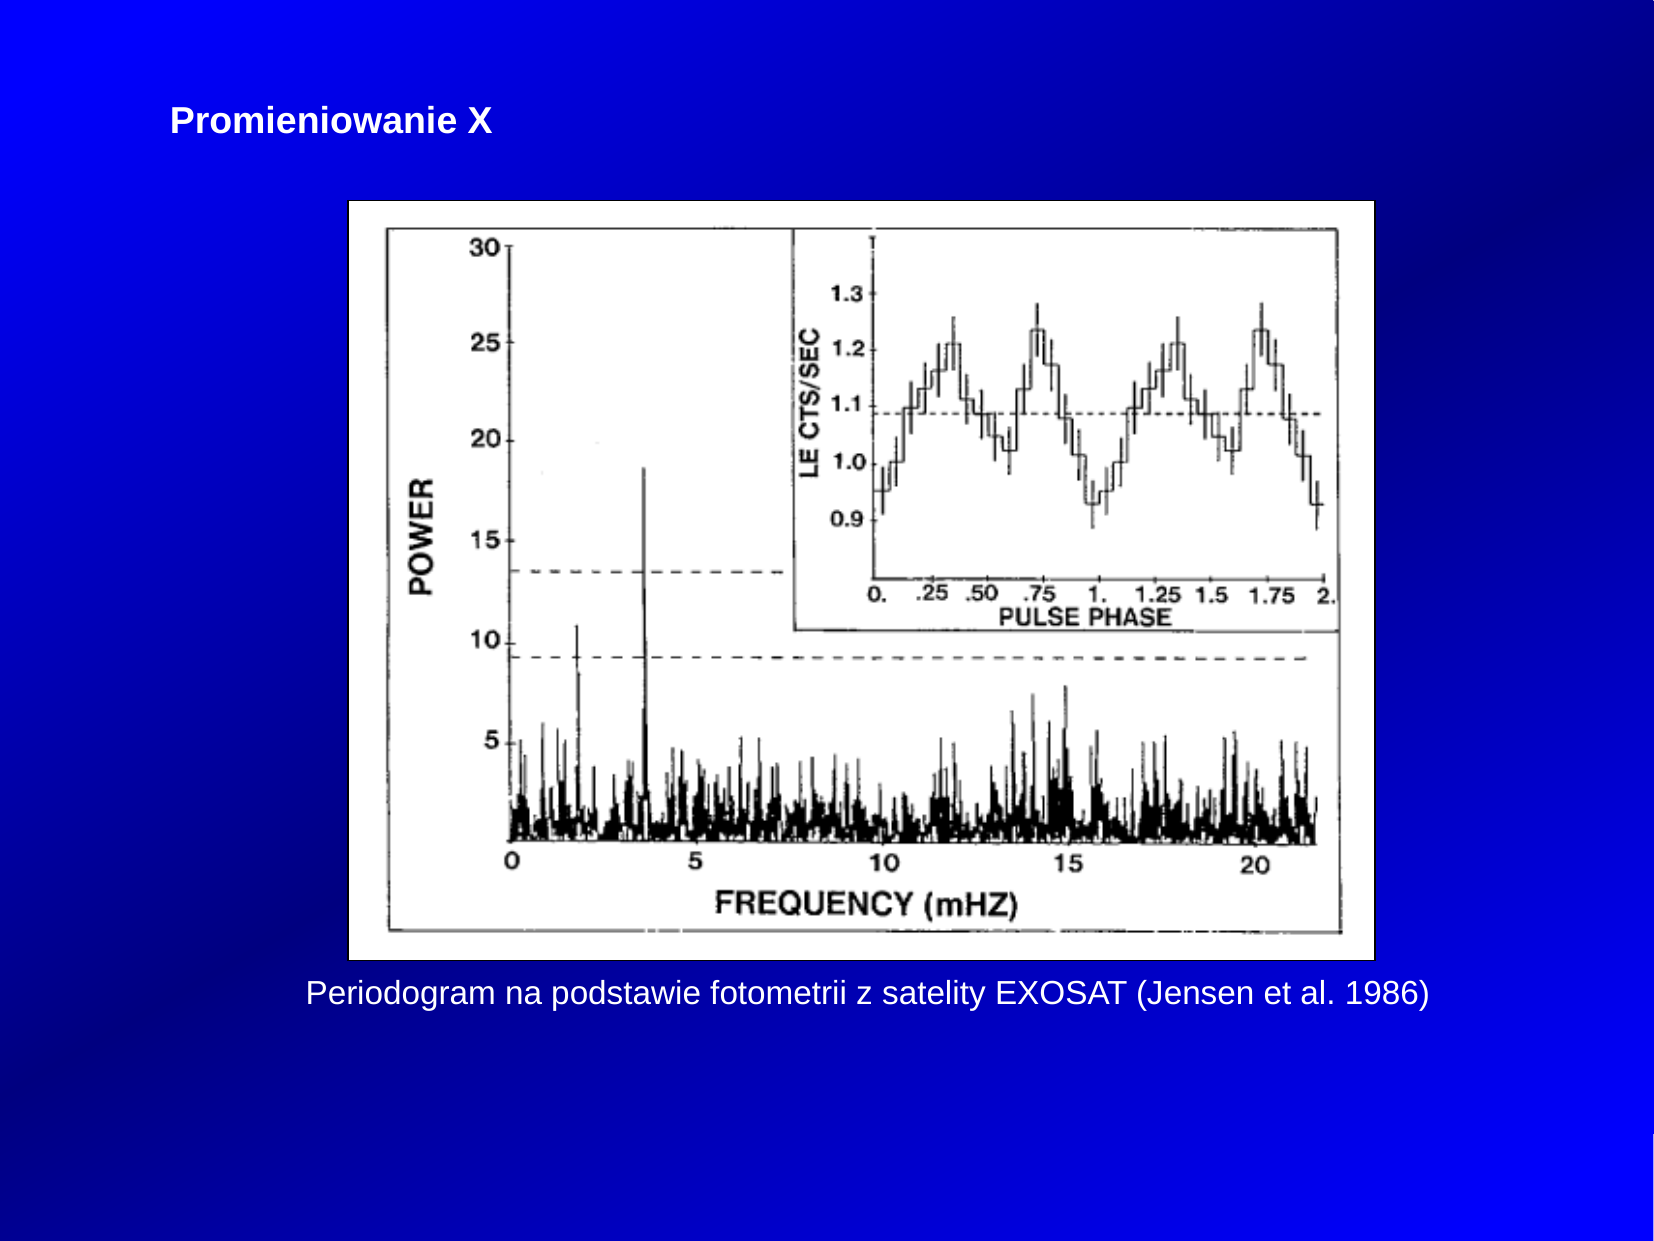

Promieniowanie X
Periodogram na podstawie fotometrii z satelity EXOSAT (Jensen et al. 1986)